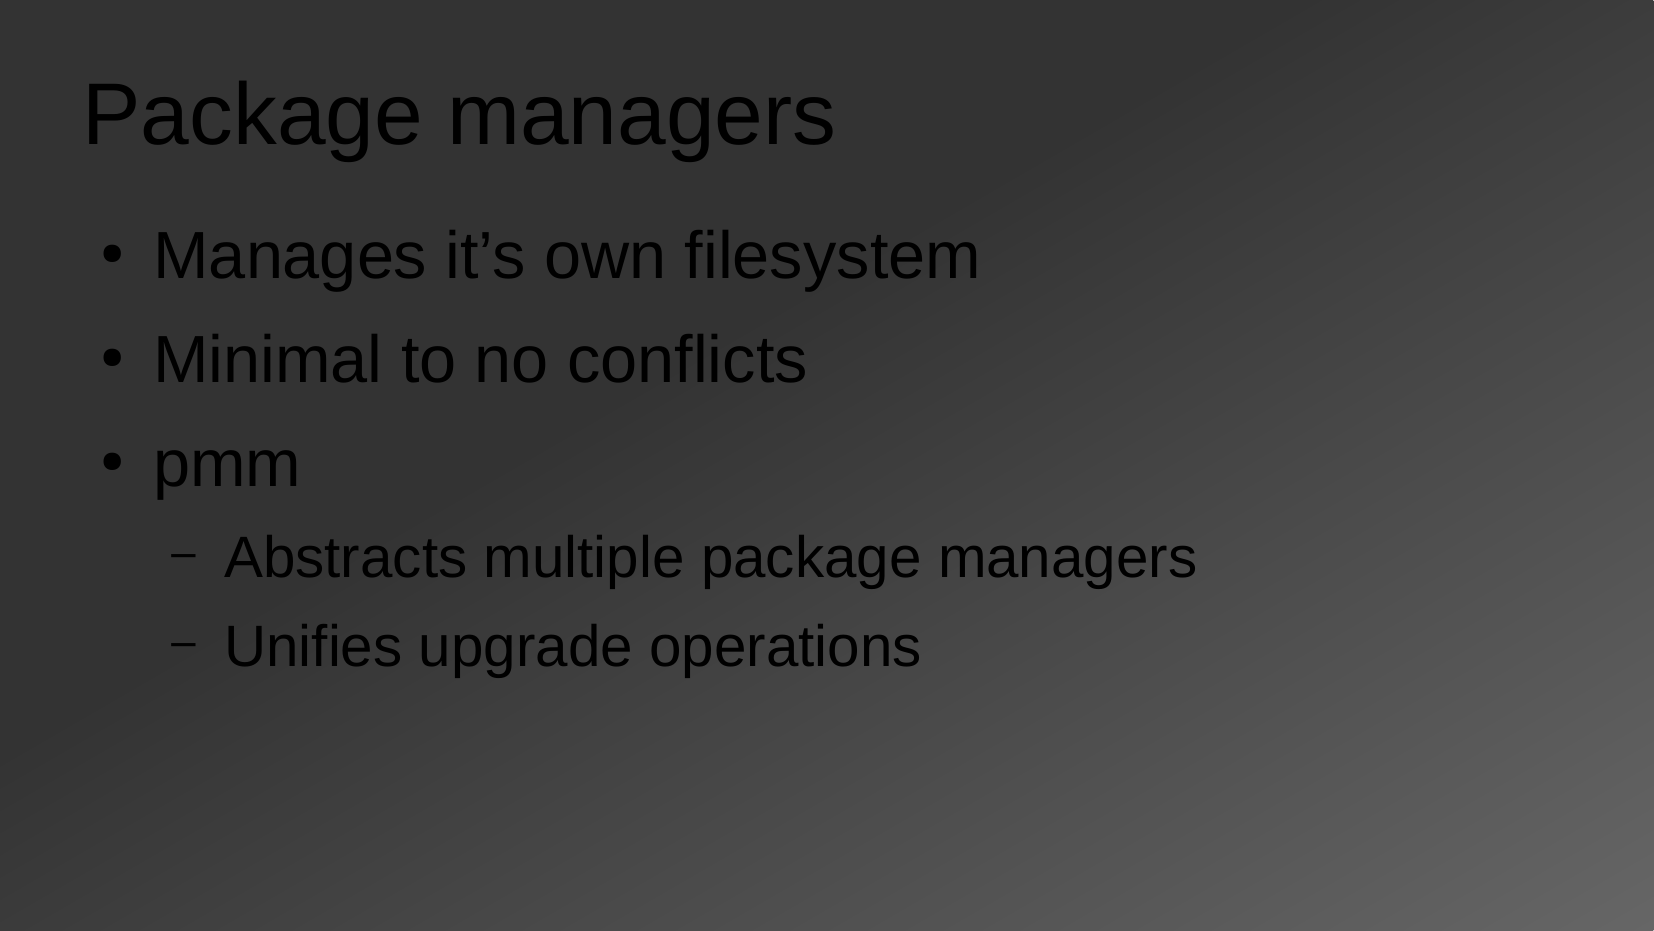

# Package managers
Manages it’s own filesystem
Minimal to no conflicts
pmm
Abstracts multiple package managers
Unifies upgrade operations